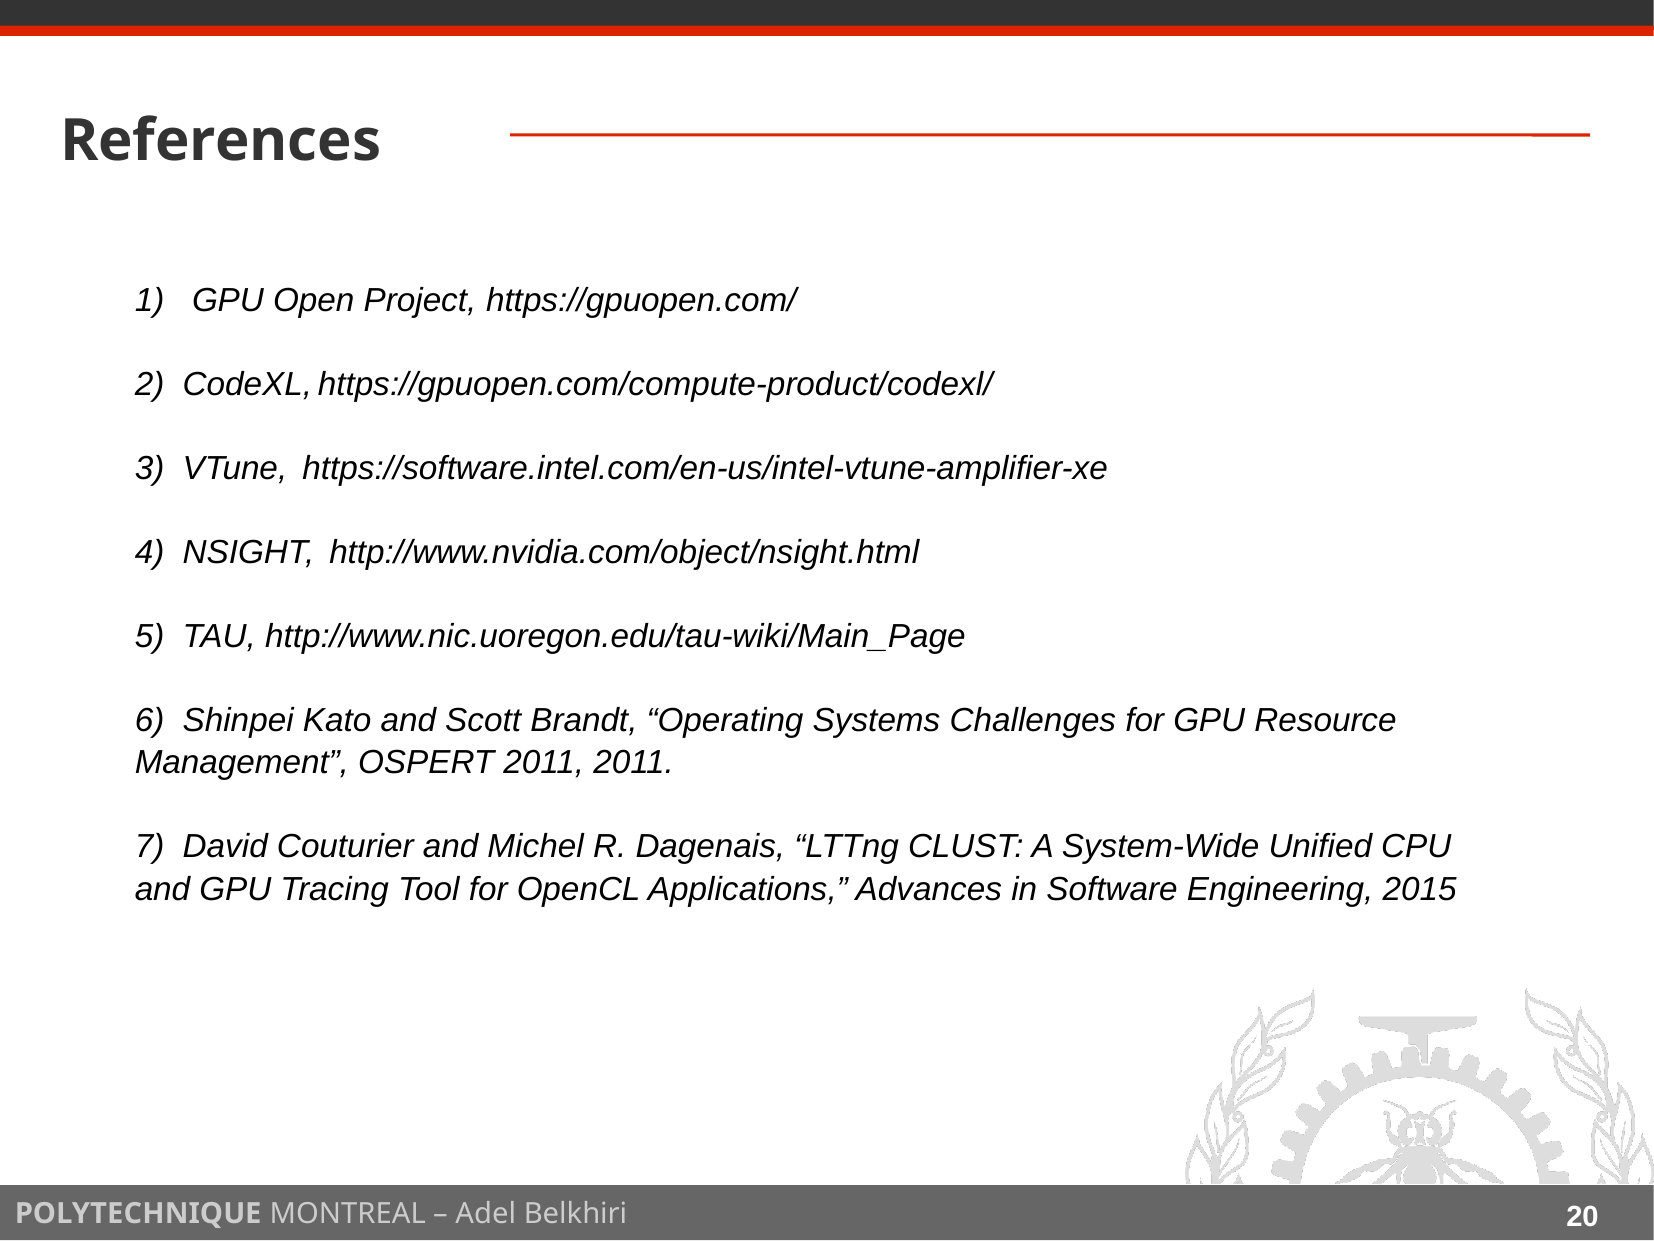

References
 GPU Open Project, https://gpuopen.com/
 CodeXL, https://gpuopen.com/compute-product/codexl/
 VTune, https://software.intel.com/en-us/intel-vtune-amplifier-xe
 NSIGHT, http://www.nvidia.com/object/nsight.html
 TAU, http://www.nic.uoregon.edu/tau-wiki/Main_Page
 Shinpei Kato and Scott Brandt, “Operating Systems Challenges for GPU Resource Management”, OSPERT 2011, 2011.
 David Couturier and Michel R. Dagenais, “LTTng CLUST: A System-Wide Unified CPU and GPU Tracing Tool for OpenCL Applications,” Advances in Software Engineering, 2015
POLYTECHNIQUE MONTREAL – Adel Belkhiri
20